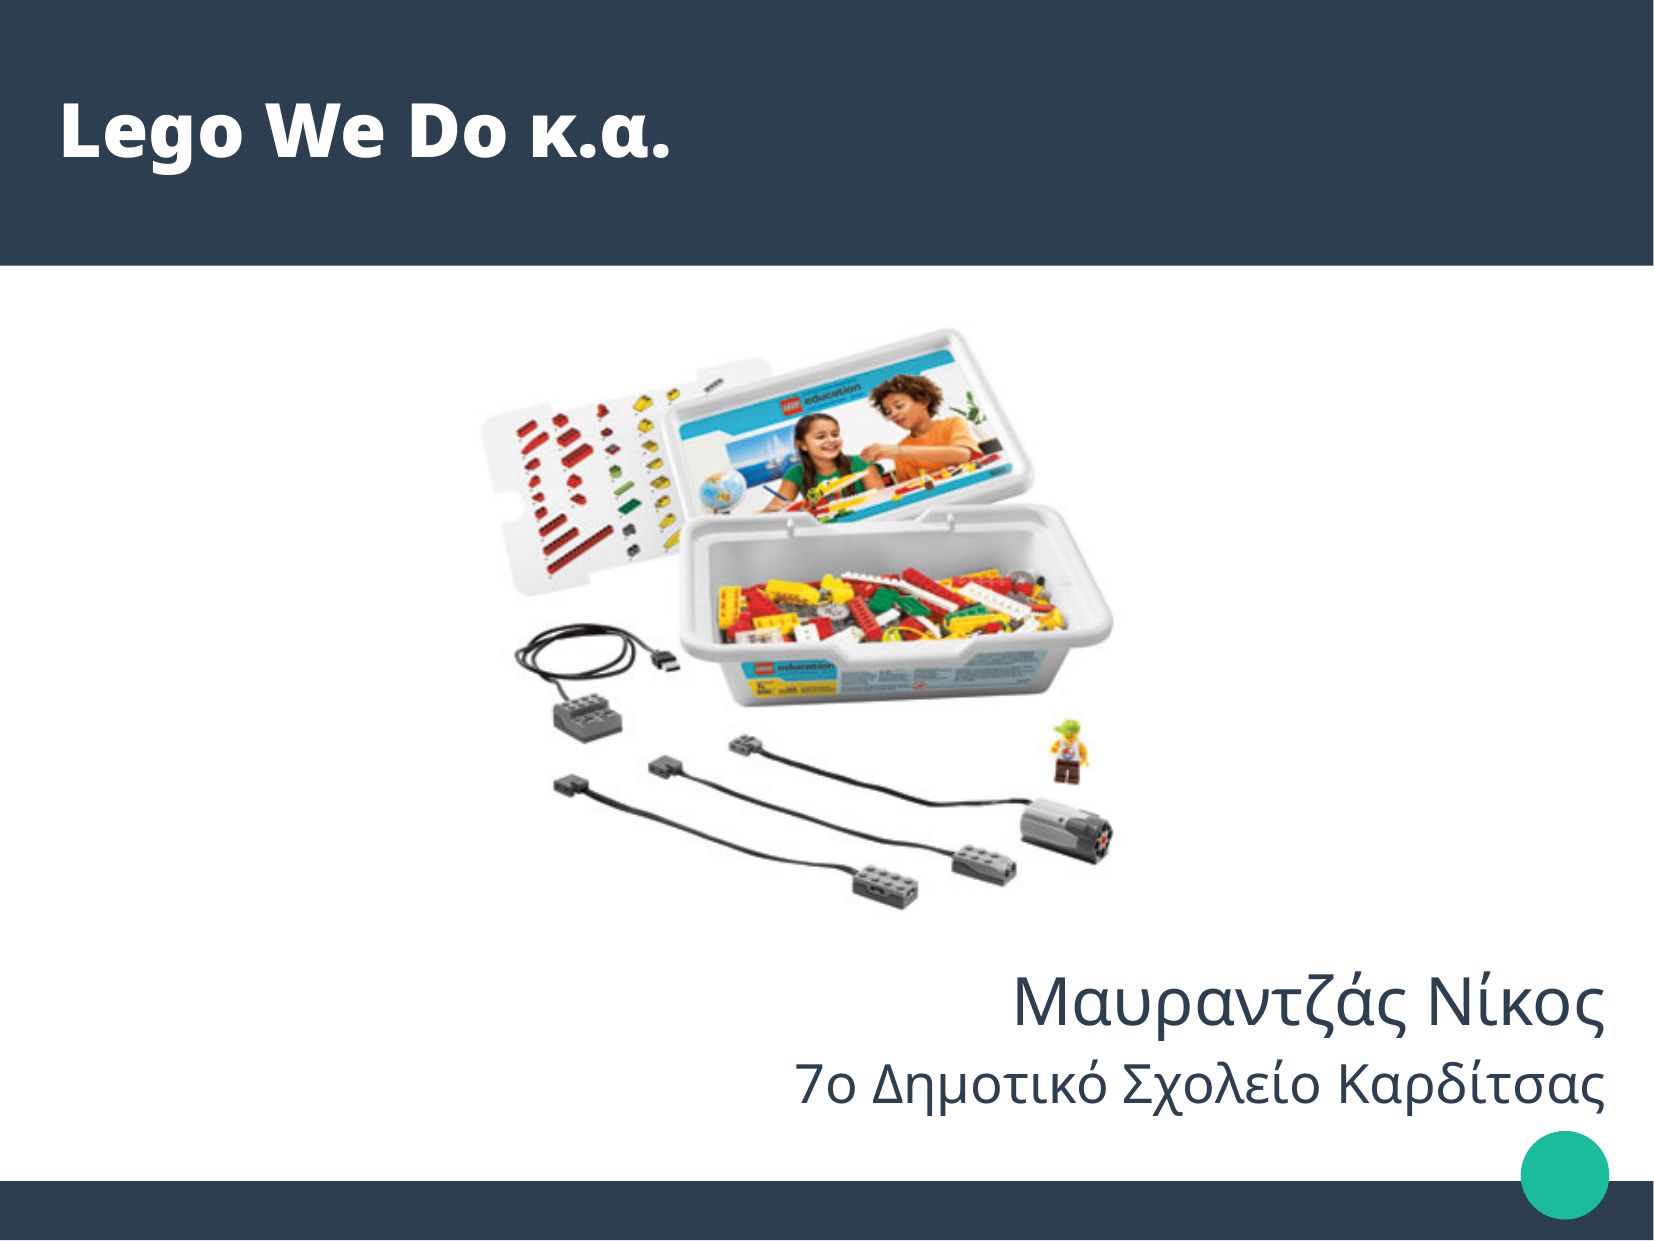

# Lego We Do κ.α.
Μαυραντζάς Νίκος
7ο Δημοτικό Σχολείο Καρδίτσας